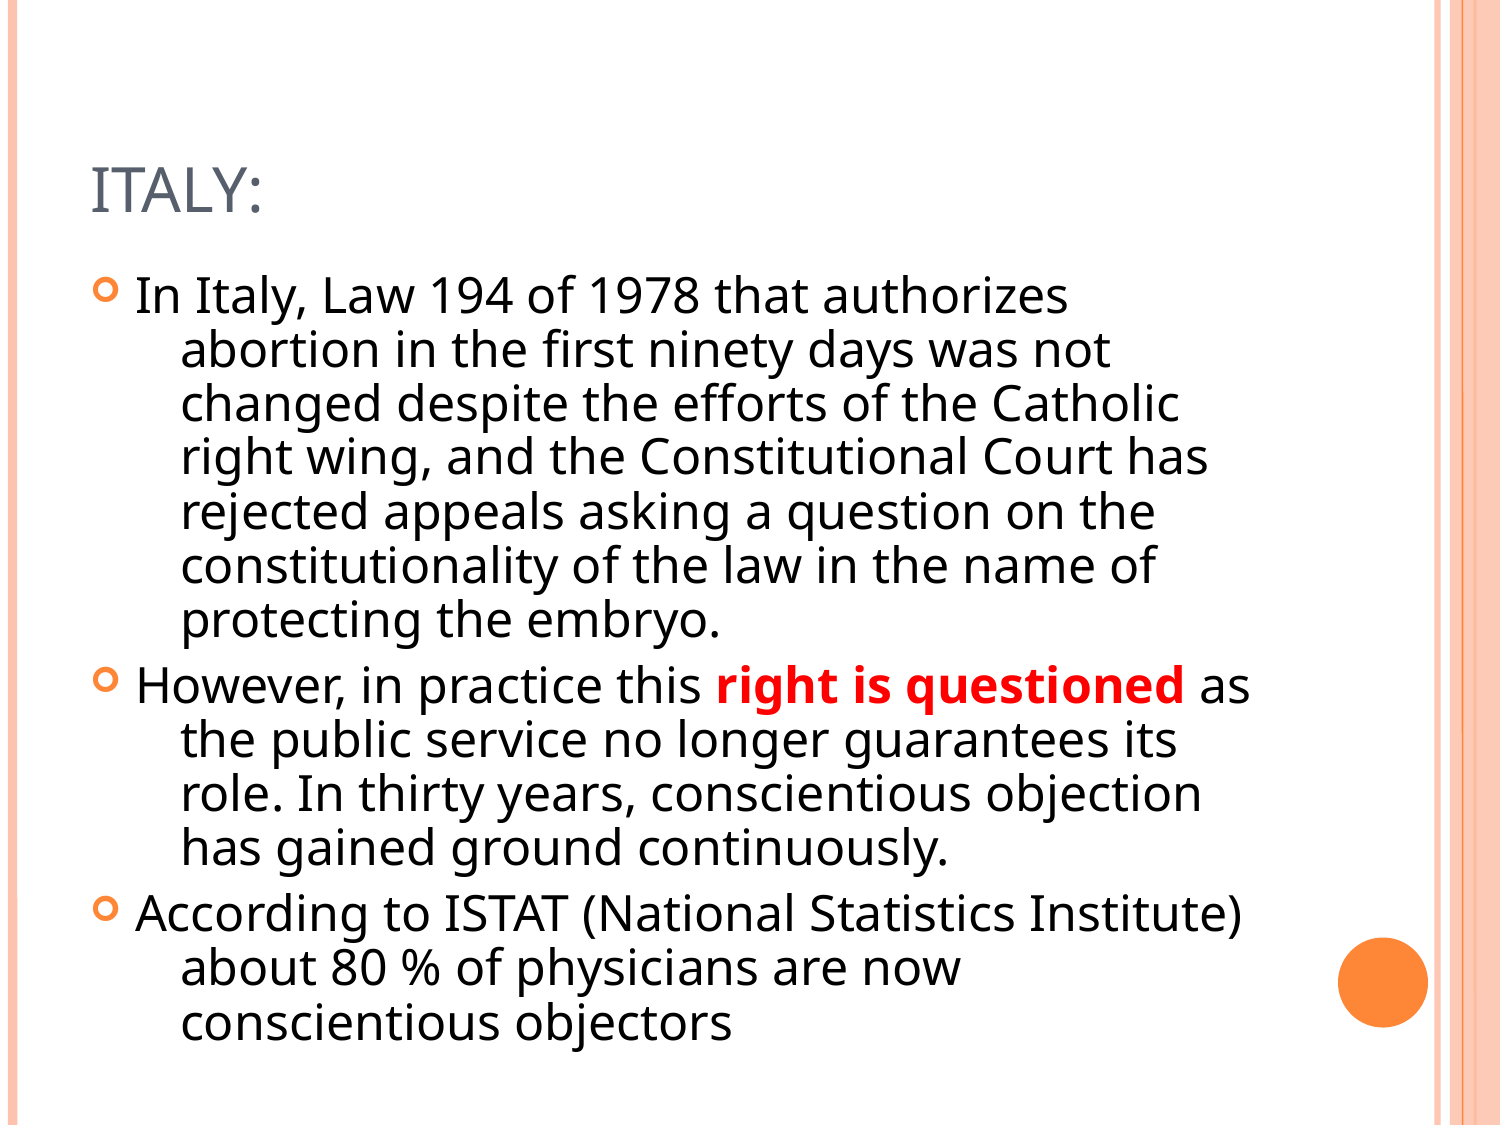

# Italy:
In Italy, Law 194 of 1978 that authorizes abortion in the first ninety days was not changed despite the efforts of the Catholic right wing, and the Constitutional Court has rejected appeals asking a question on the constitutionality of the law in the name of protecting the embryo.
However, in practice this right is questioned as the public service no longer guarantees its role. In thirty years, conscientious objection has gained ground continuously.
According to ISTAT (National Statistics Institute) about 80 % of physicians are now conscientious objectors